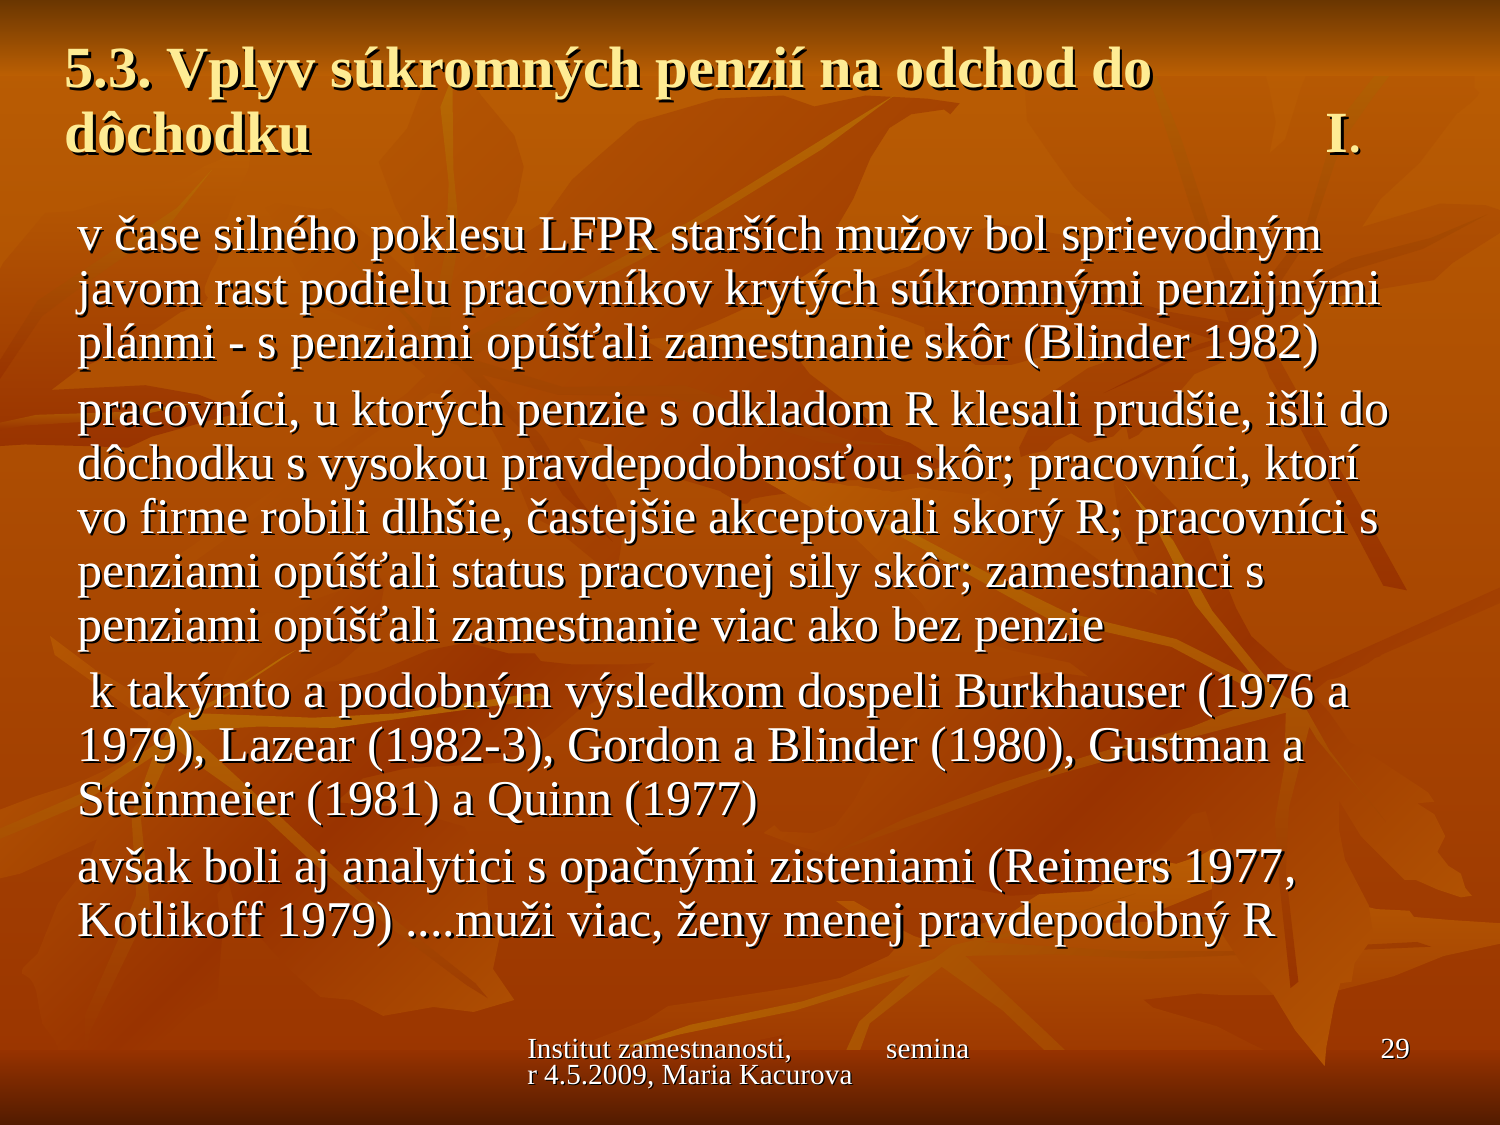

# 5.3. Vplyv súkromných penzií na odchod do dôchodku I.
v čase silného poklesu LFPR starších mužov bol sprievodným javom rast podielu pracovníkov krytých súkromnými penzijnými plánmi - s penziami opúšťali zamestnanie skôr (Blinder 1982)
pracovníci, u ktorých penzie s odkladom R klesali prudšie, išli do dôchodku s vysokou pravdepodobnosťou skôr; pracovníci, ktorí vo firme robili dlhšie, častejšie akceptovali skorý R; pracovníci s penziami opúšťali status pracovnej sily skôr; zamestnanci s penziami opúšťali zamestnanie viac ako bez penzie
 k takýmto a podobným výsledkom dospeli Burkhauser (1976 a 1979), Lazear (1982-3), Gordon a Blinder (1980), Gustman a Steinmeier (1981) a Quinn (1977)
avšak boli aj analytici s opačnými zisteniami (Reimers 1977, Kotlikoff 1979) ....muži viac, ženy menej pravdepodobný R
Institut zamestnanosti, seminar 4.5.2009, Maria Kacurova
29